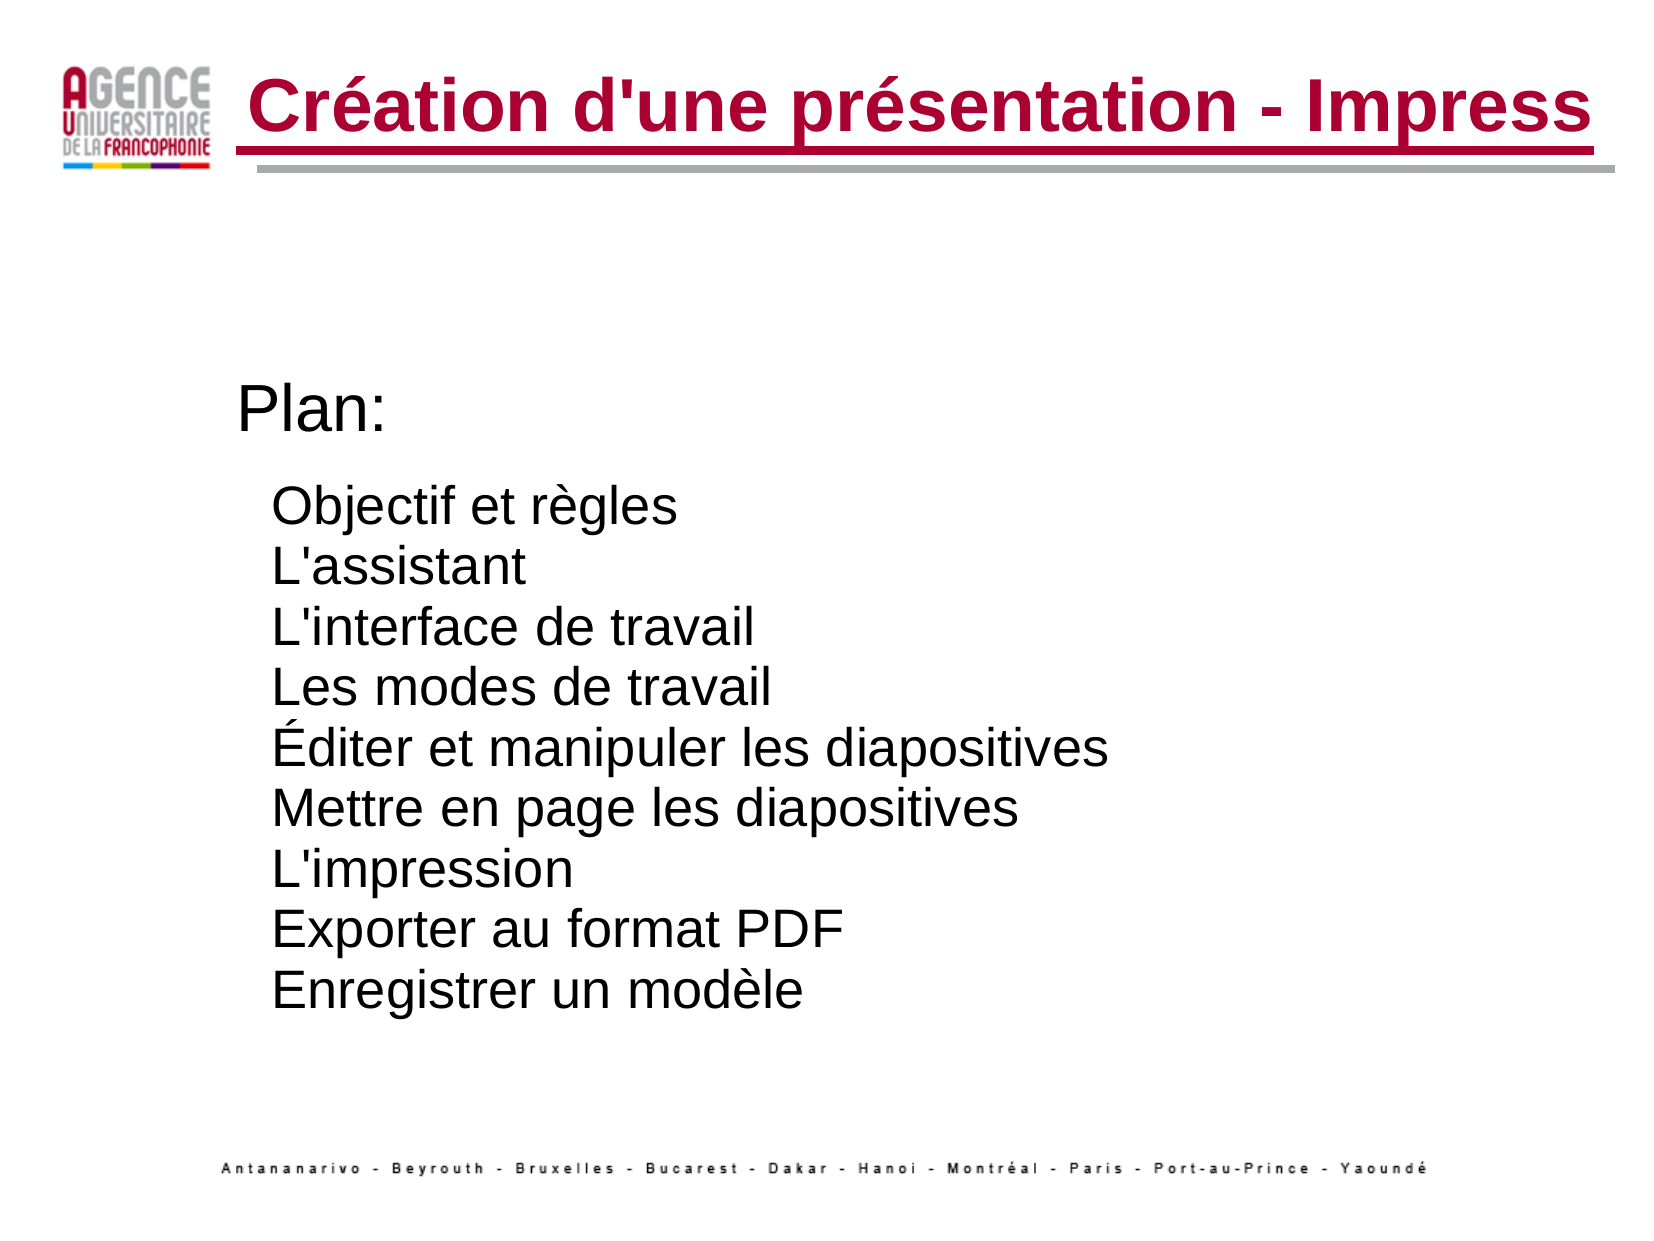

# Création d'une présentation - Impress
Plan:
Objectif et règles
L'assistant
L'interface de travail
Les modes de travail
Éditer et manipuler les diapositives
Mettre en page les diapositives
L'impression
Exporter au format PDF
Enregistrer un modèle